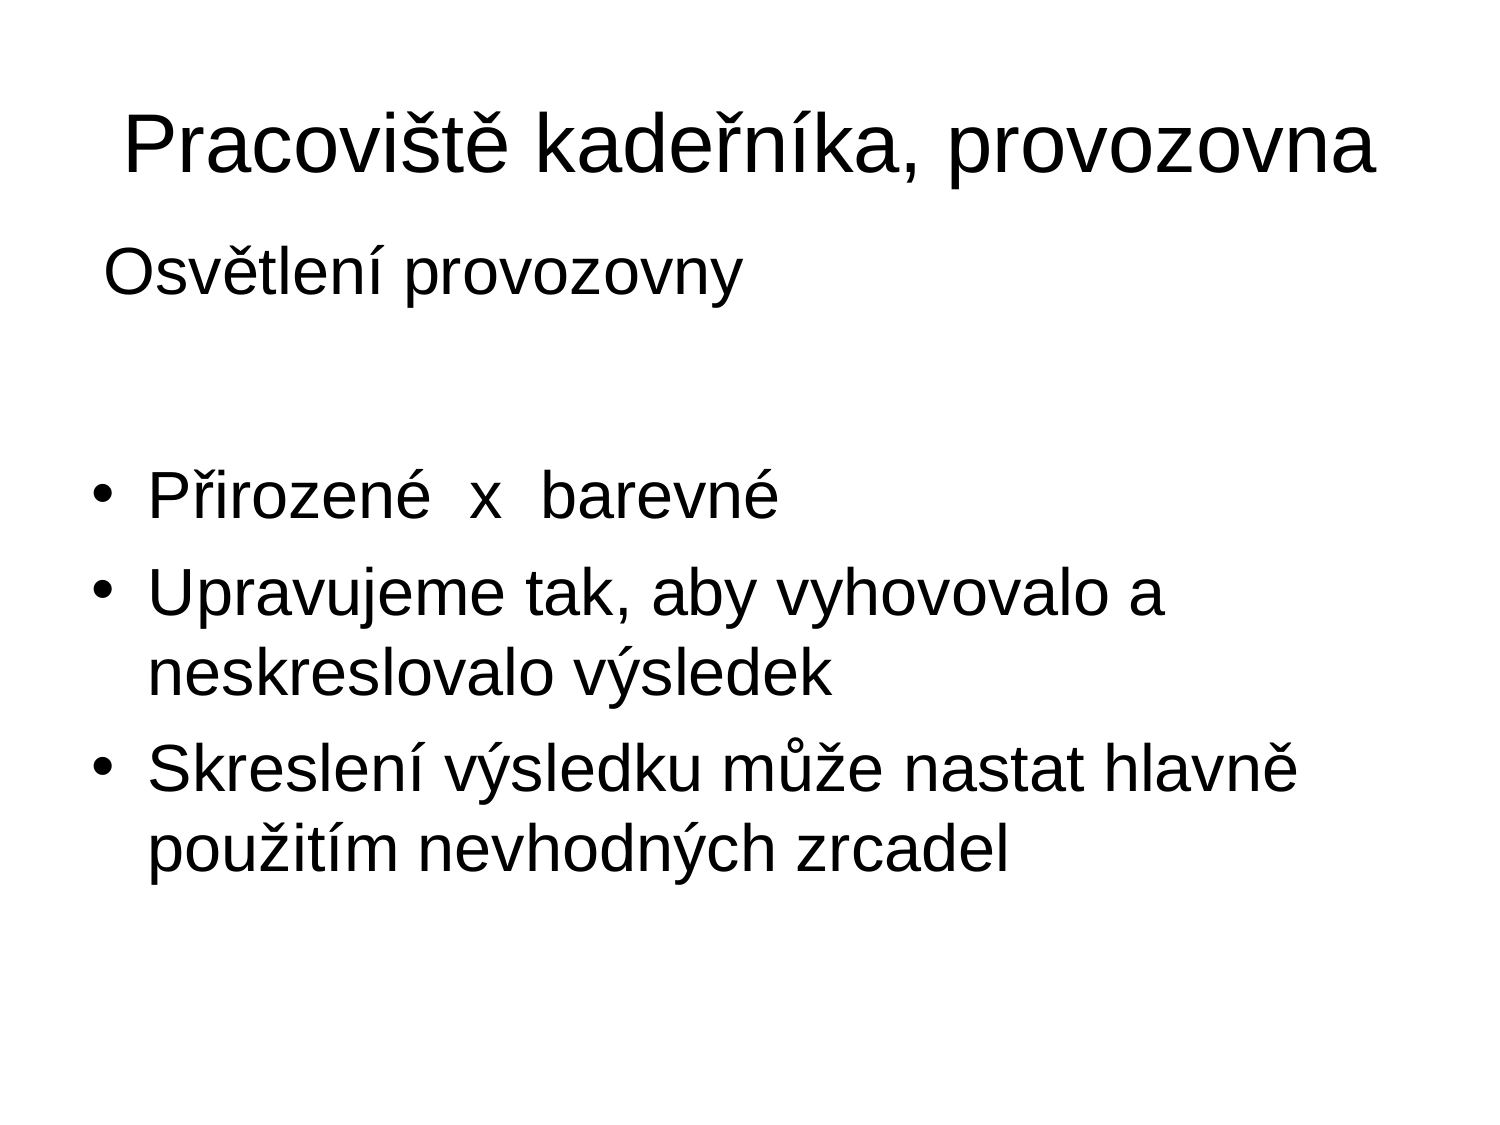

# Pracoviště kadeřníka, provozovna
Osvětlení provozovny
Přirozené x barevné
Upravujeme tak, aby vyhovovalo a neskreslovalo výsledek
Skreslení výsledku může nastat hlavně použitím nevhodných zrcadel